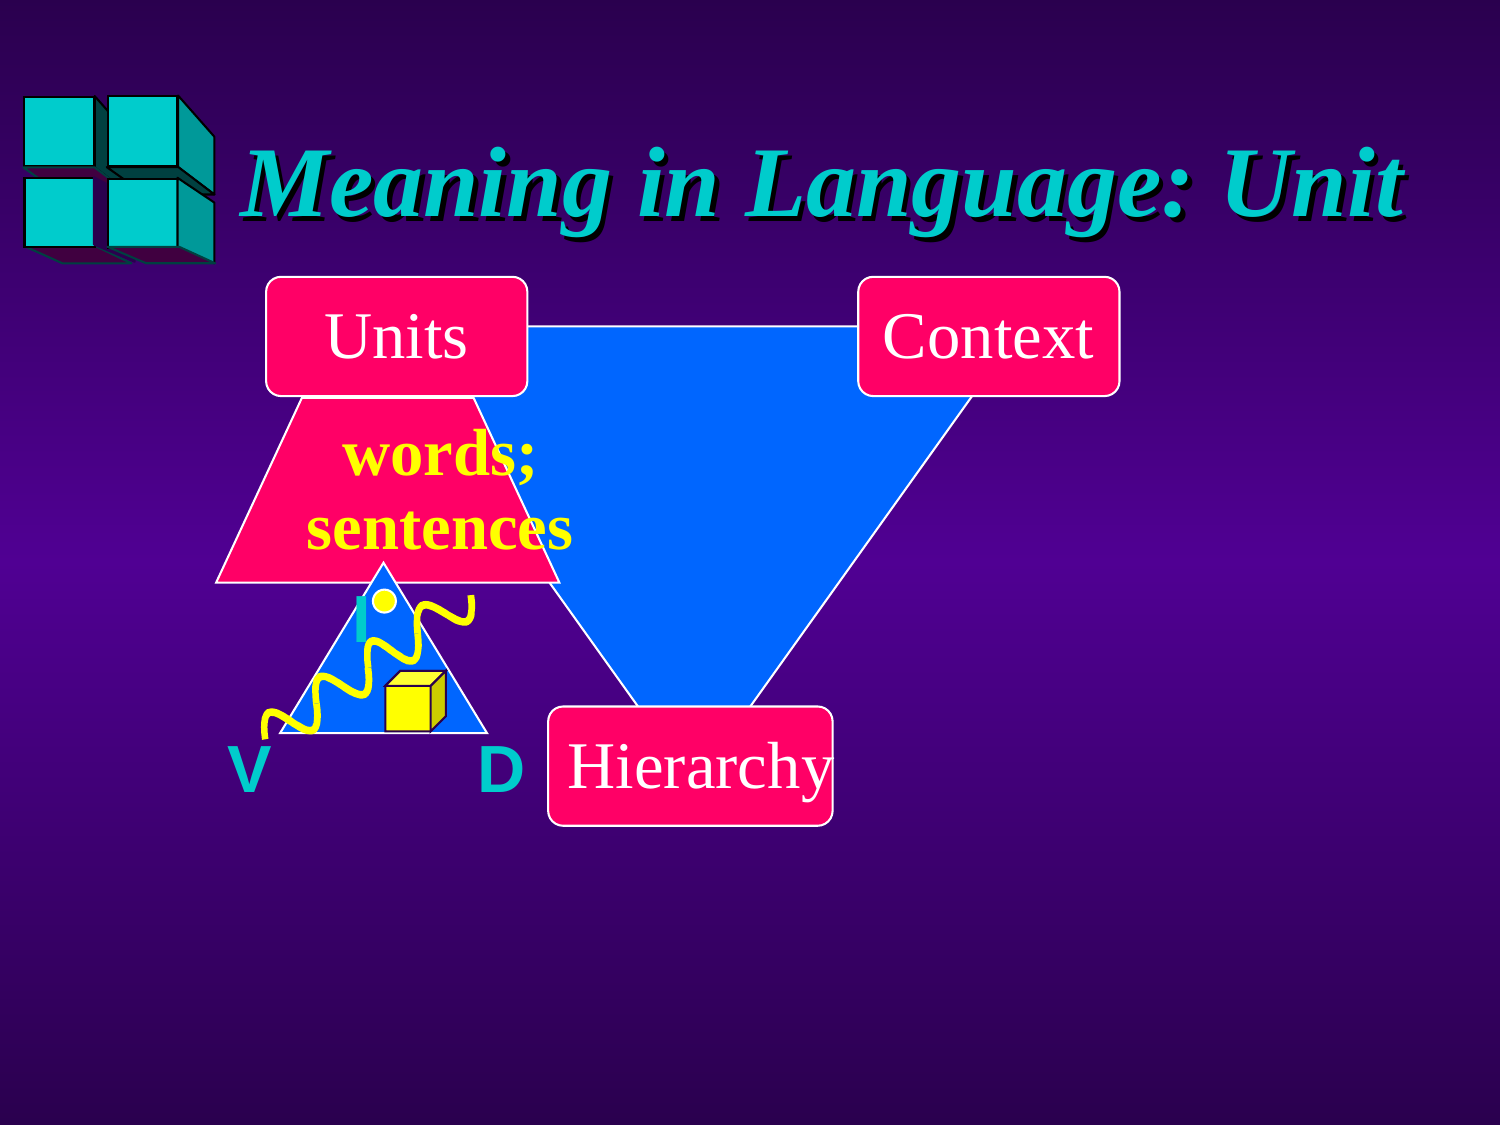

# Meaning in Language: Unit
Units
Context
words;
sentences
I
V
D
Hierarchy